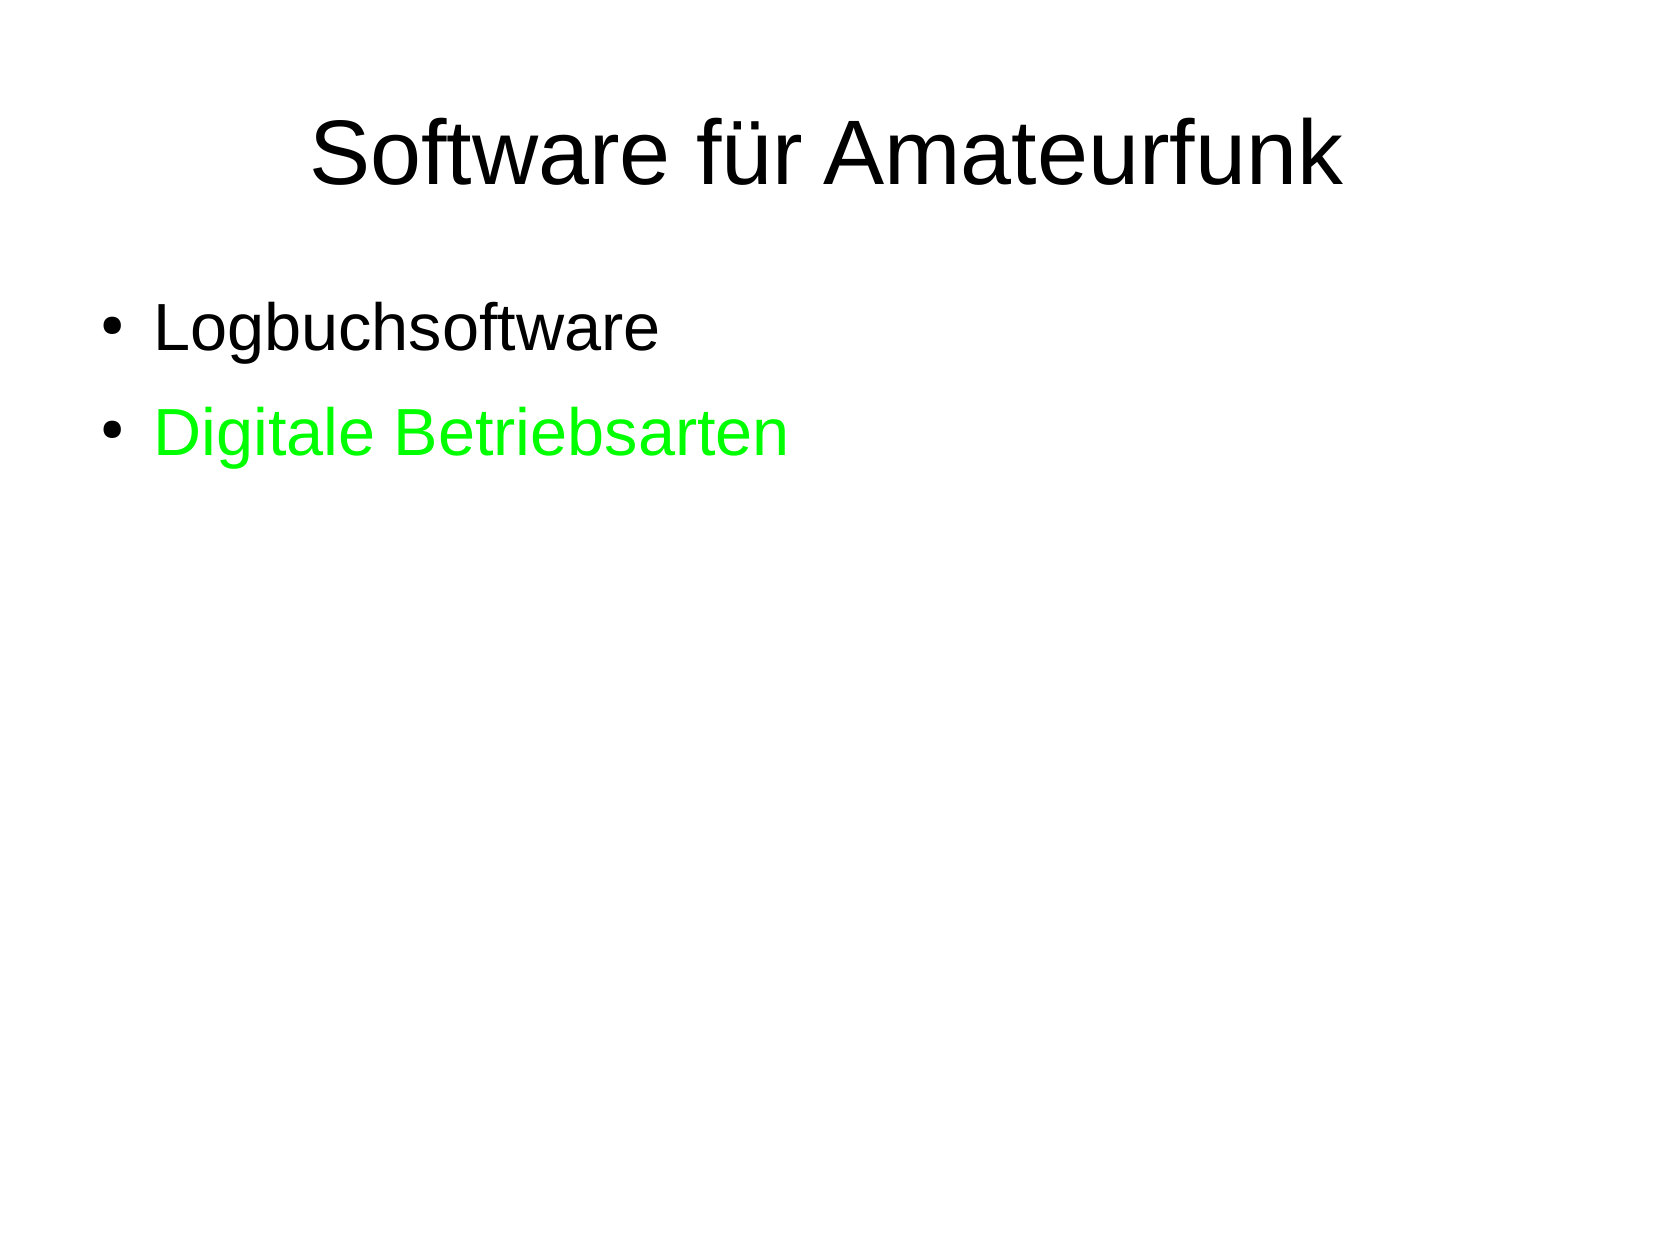

# Software für Amateurfunk
Logbuchsoftware
Digitale Betriebsarten